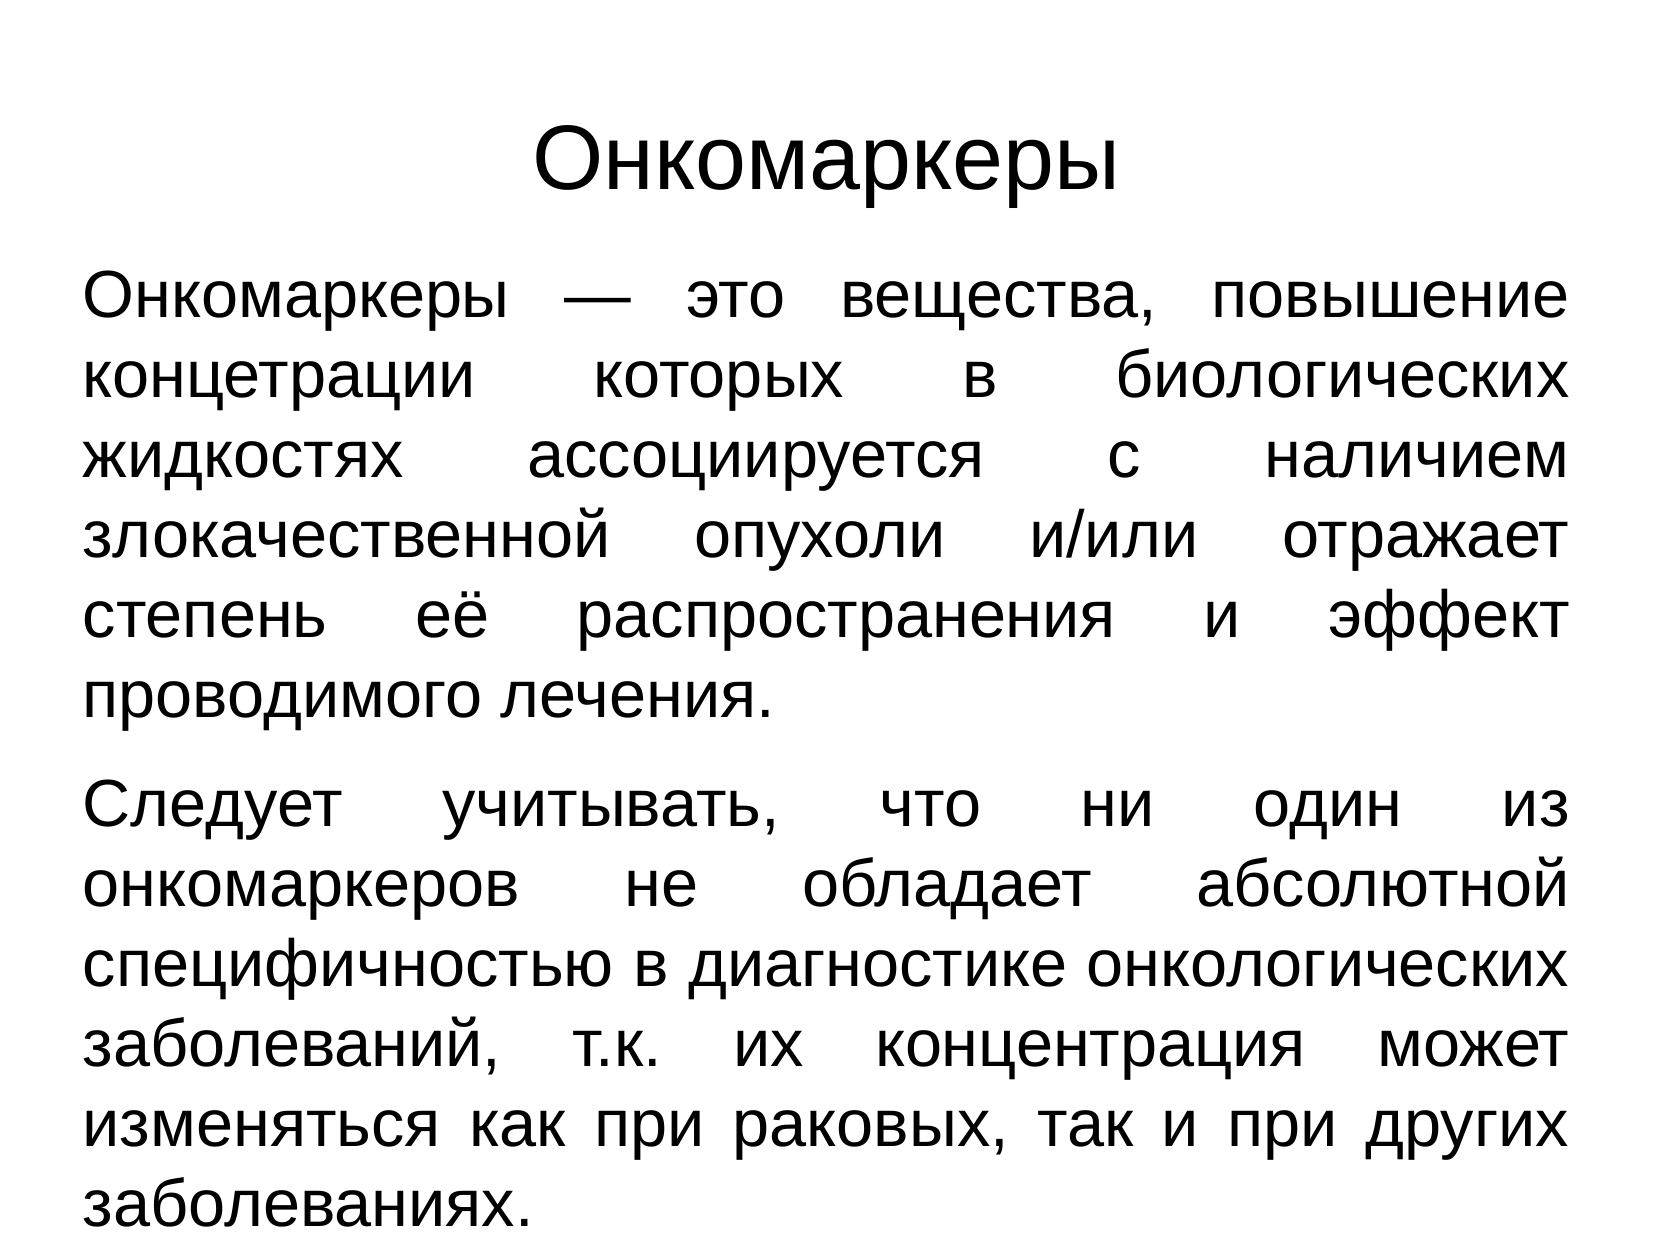

# Онкомаркеры
Онкомаркеры — это вещества, повышение концетрации которых в биологических жидкостях ассоциируется с наличием злокачественной опухоли и/или отражает степень её распространения и эффект проводимого лечения.
Следует учитывать, что ни один из онкомаркеров не обладает абсолютной специфичностью в диагностике онкологических заболеваний, т.к. их концентрация может изменяться как при раковых, так и при других заболеваниях.